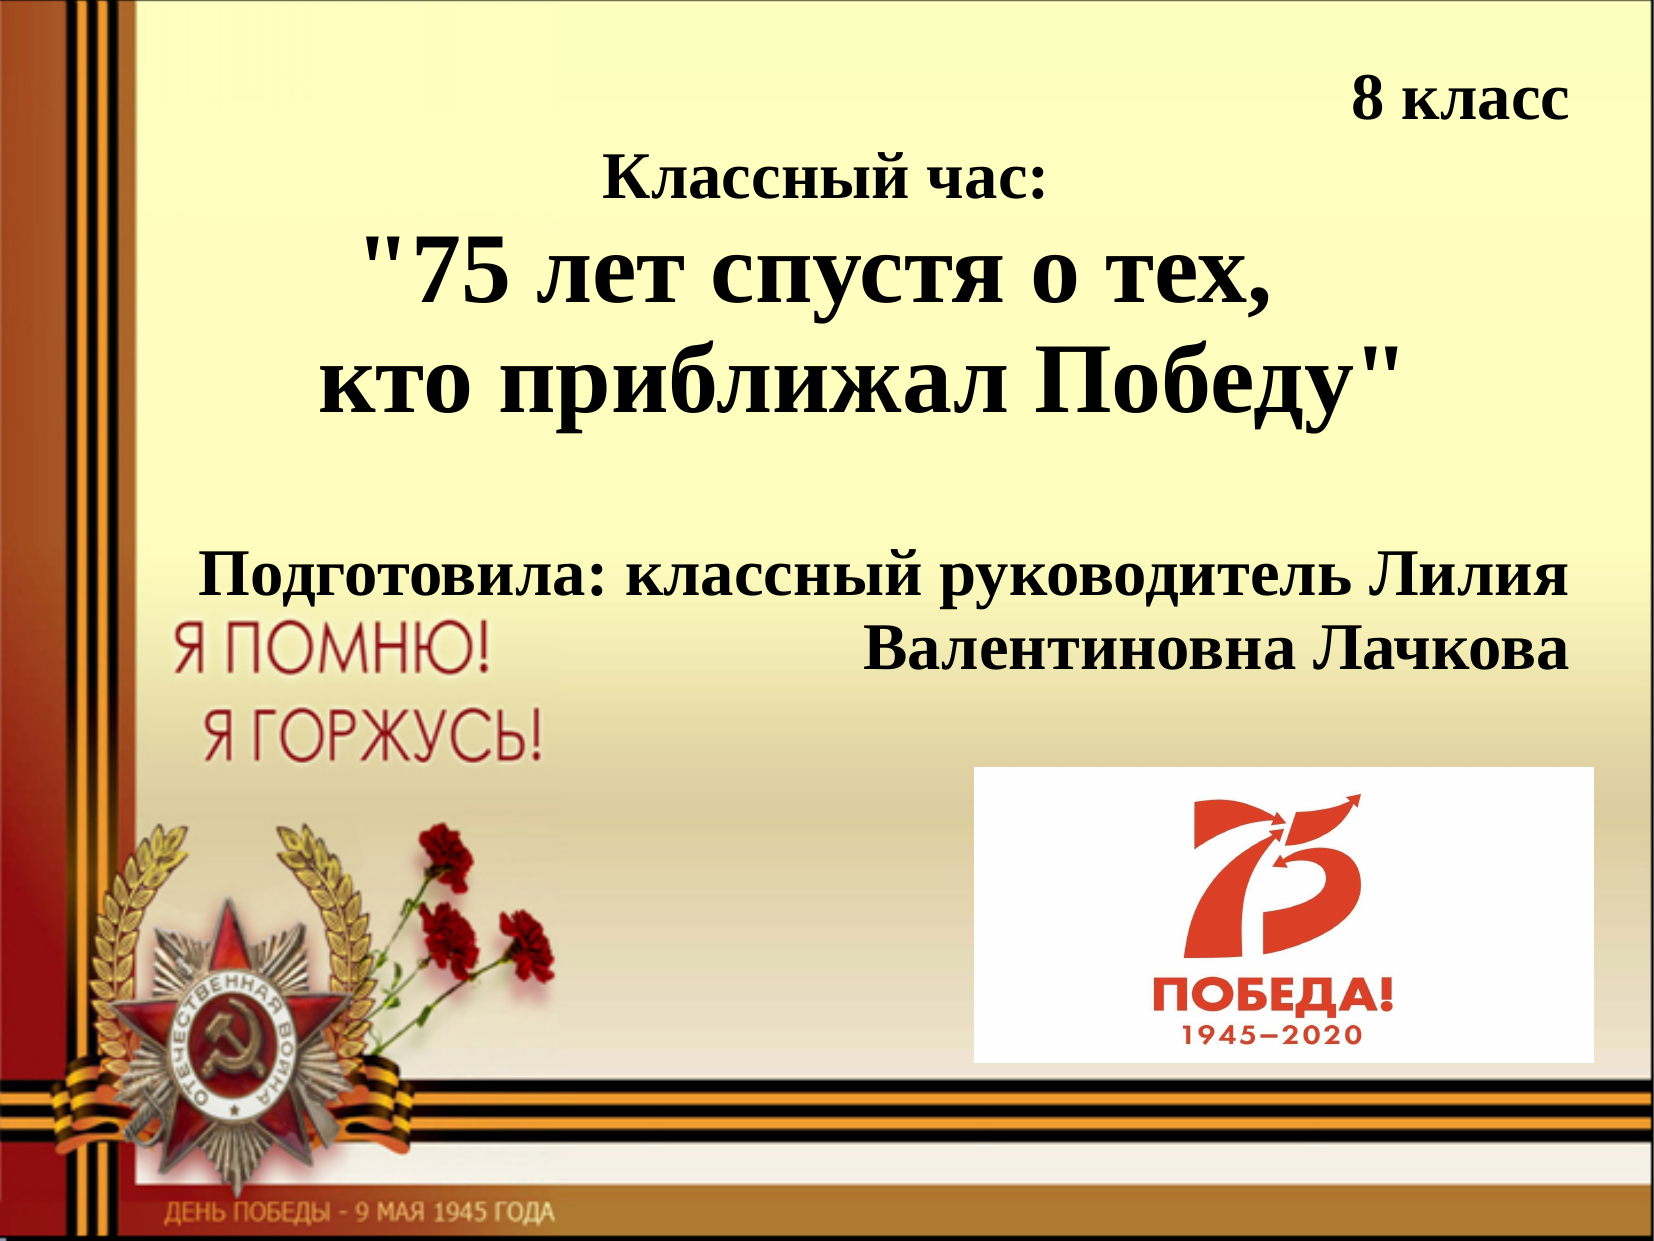

# 8 класс
 Классный час:
"75 лет спустя о тех,
 кто приближал Победу"
Подготовила: классный руководитель Лилия Валентиновна Лачкова